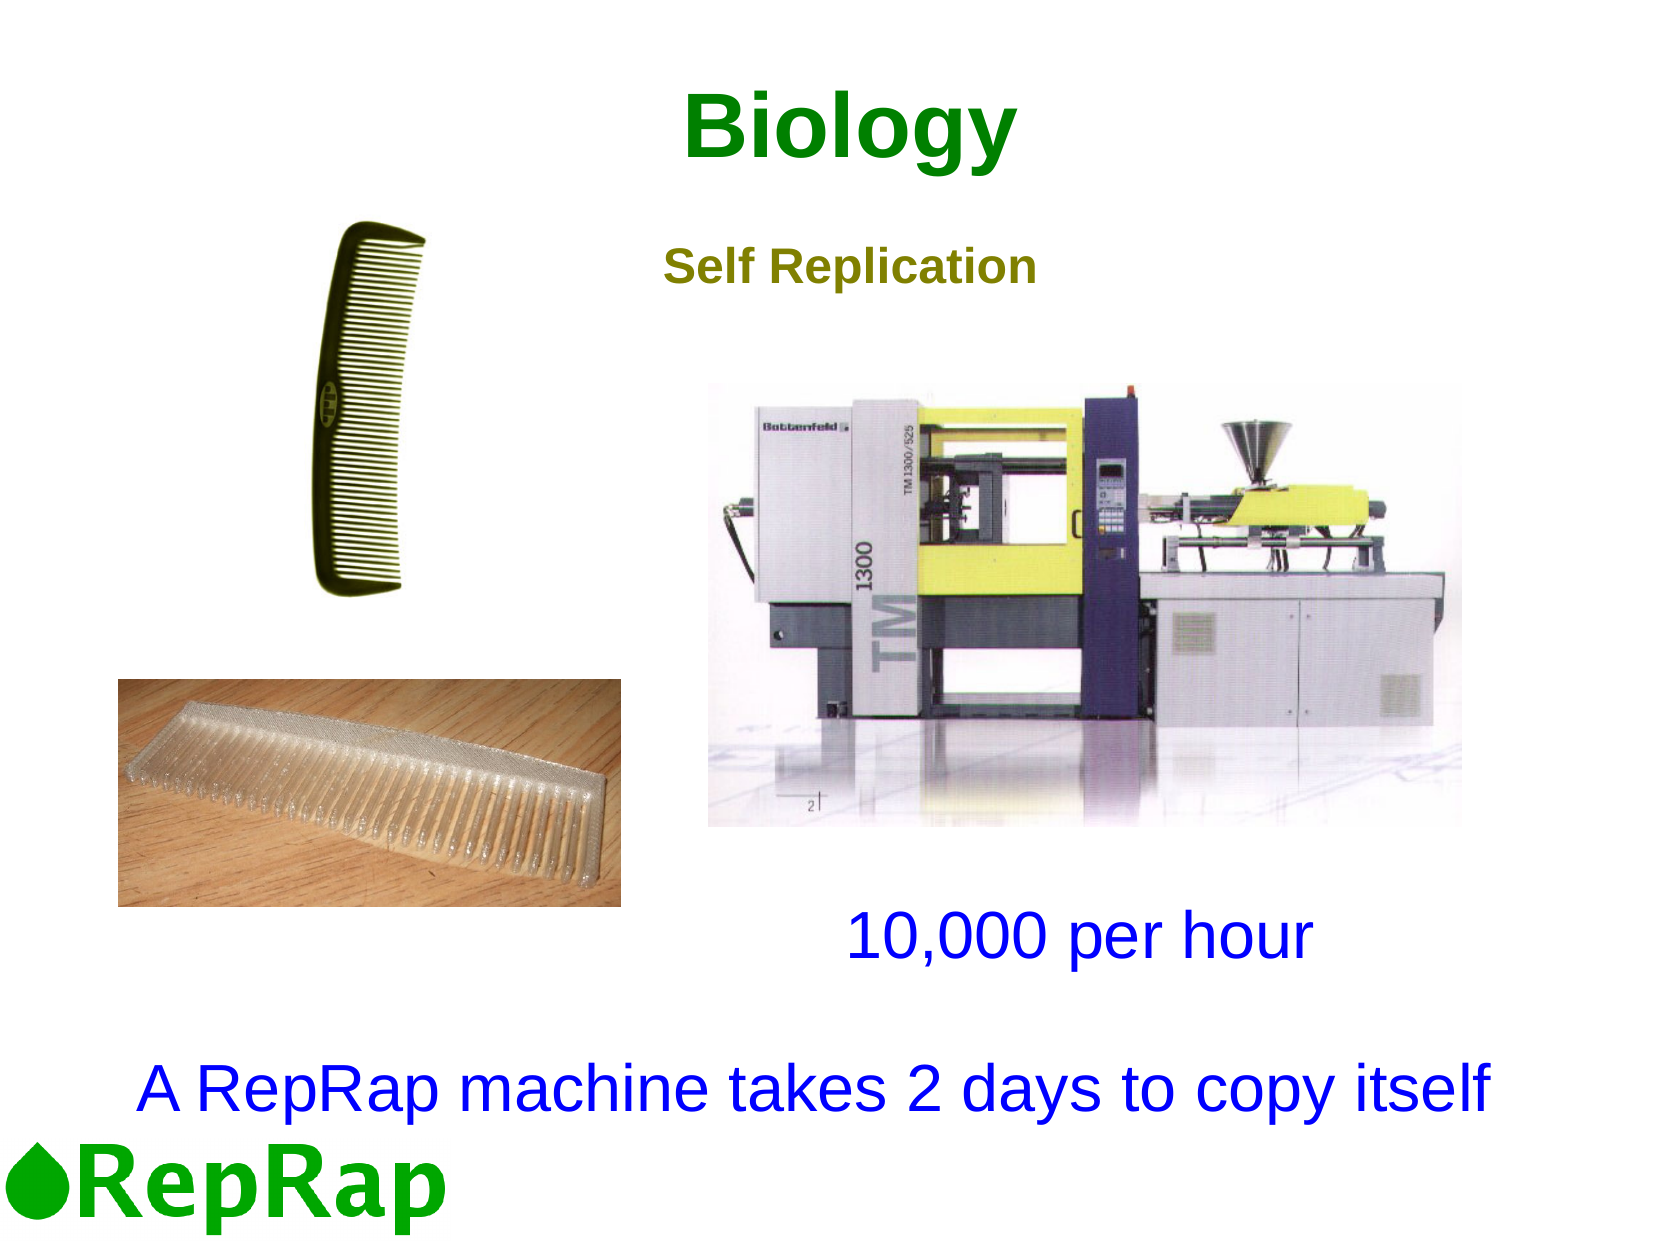

# Biology
Self Replication
 10,000 per hour
 A RepRap machine takes 2 days to copy itself